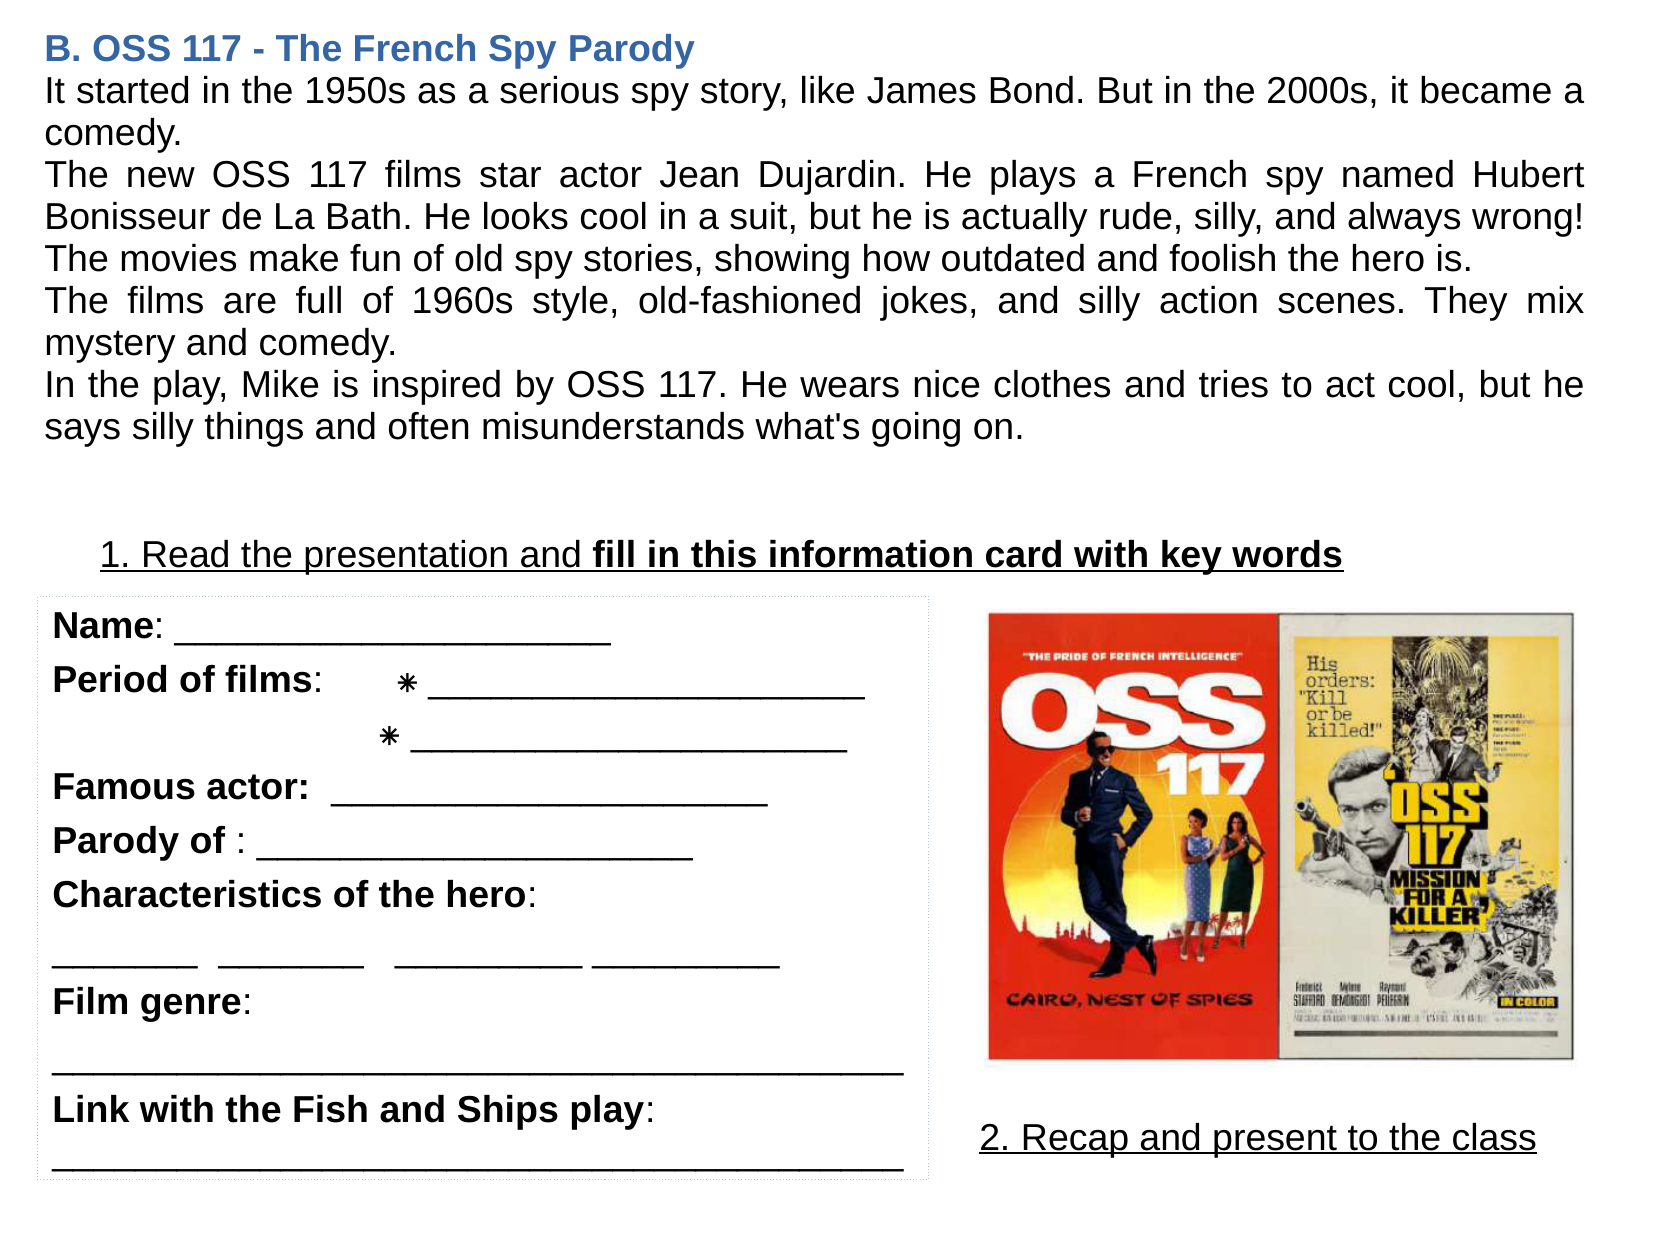

B. OSS 117 - The French Spy Parody
It started in the 1950s as a serious spy story, like James Bond. But in the 2000s, it became a comedy.
The new OSS 117 films star actor Jean Dujardin. He plays a French spy named Hubert Bonisseur de La Bath. He looks cool in a suit, but he is actually rude, silly, and always wrong! The movies make fun of old spy stories, showing how outdated and foolish the hero is.
The films are full of 1960s style, old-fashioned jokes, and silly action scenes. They mix mystery and comedy.
In the play, Mike is inspired by OSS 117. He wears nice clothes and tries to act cool, but he says silly things and often misunderstands what's going on.
1. Read the presentation and fill in this information card with key words
Name: _____________________
Period of films: ⁕ _____________________
				 ⁕ _____________________
Famous actor: _____________________
Parody of : _____________________
Characteristics of the hero:
_______ _______ _________ _________
Film genre:
_________________________________________
Link with the Fish and Ships play: _________________________________________
2. Recap and present to the class